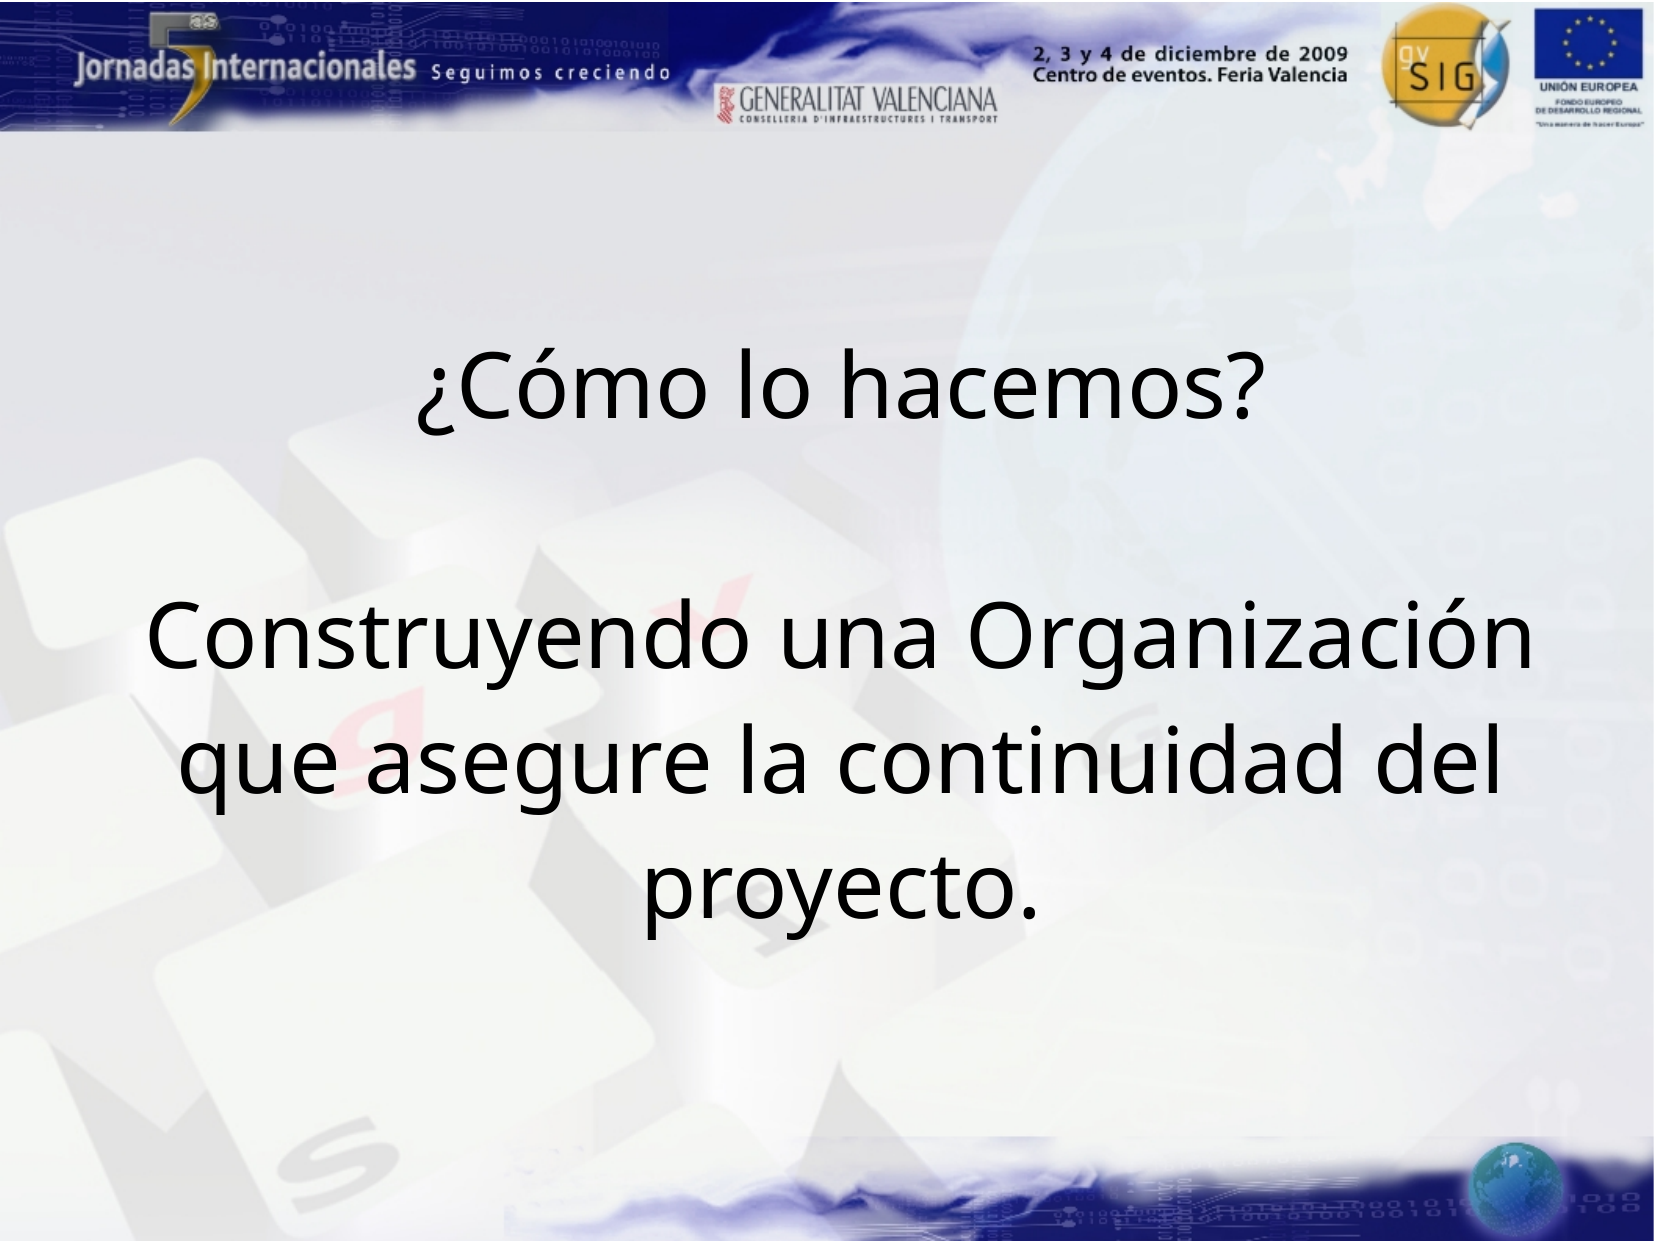

¿Cómo lo hacemos?
Construyendo una Organización que asegure la continuidad del proyecto.